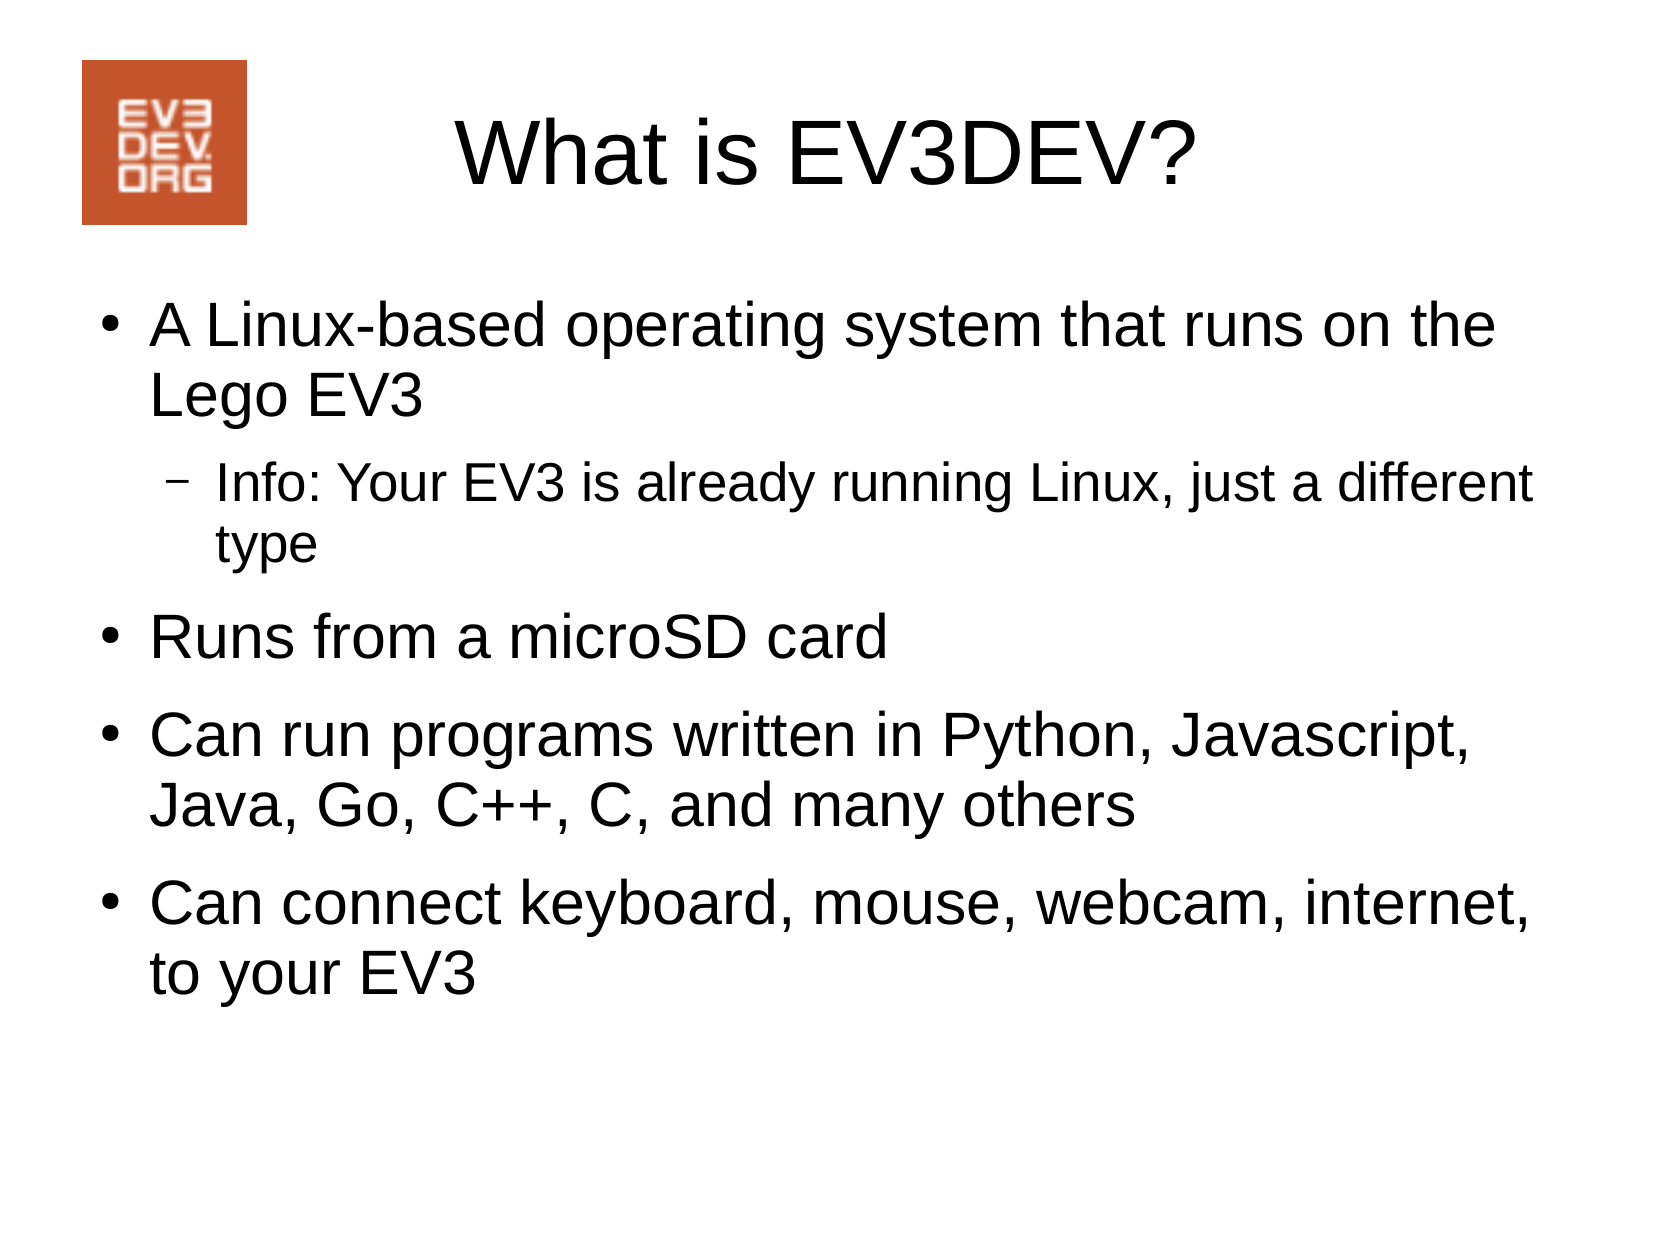

# What is EV3DEV?
A Linux-based operating system that runs on the Lego EV3
Info: Your EV3 is already running Linux, just a different type
Runs from a microSD card
Can run programs written in Python, Javascript, Java, Go, C++, C, and many others
Can connect keyboard, mouse, webcam, internet, to your EV3